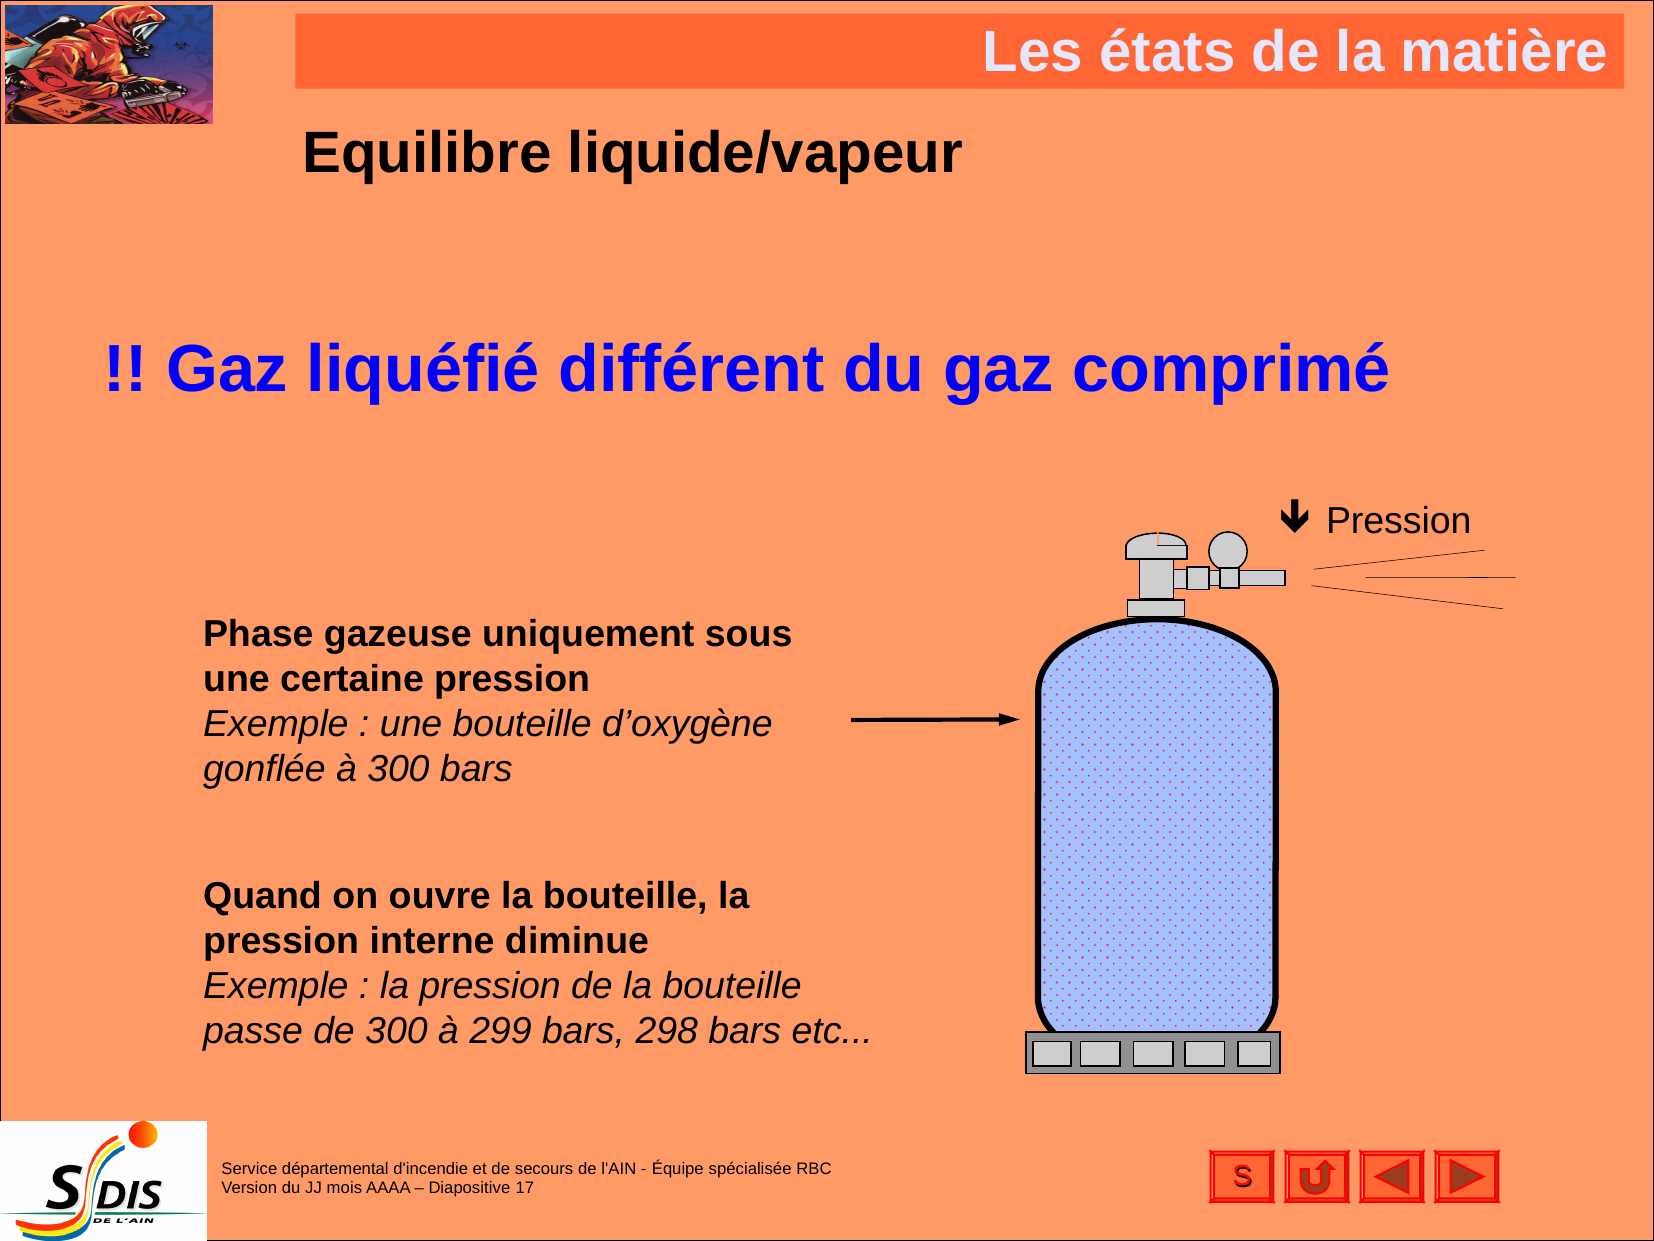

Les états de la matière
Equilibre liquide/vapeur
!! Gaz liquéfié différent du gaz comprimé
 Pression
Phase gazeuse uniquement sous une certaine pression
Exemple : une bouteille d’oxygène gonflée à 300 bars
Quand on ouvre la bouteille, la pression interne diminue
Exemple : la pression de la bouteille passe de 300 à 299 bars, 298 bars etc...